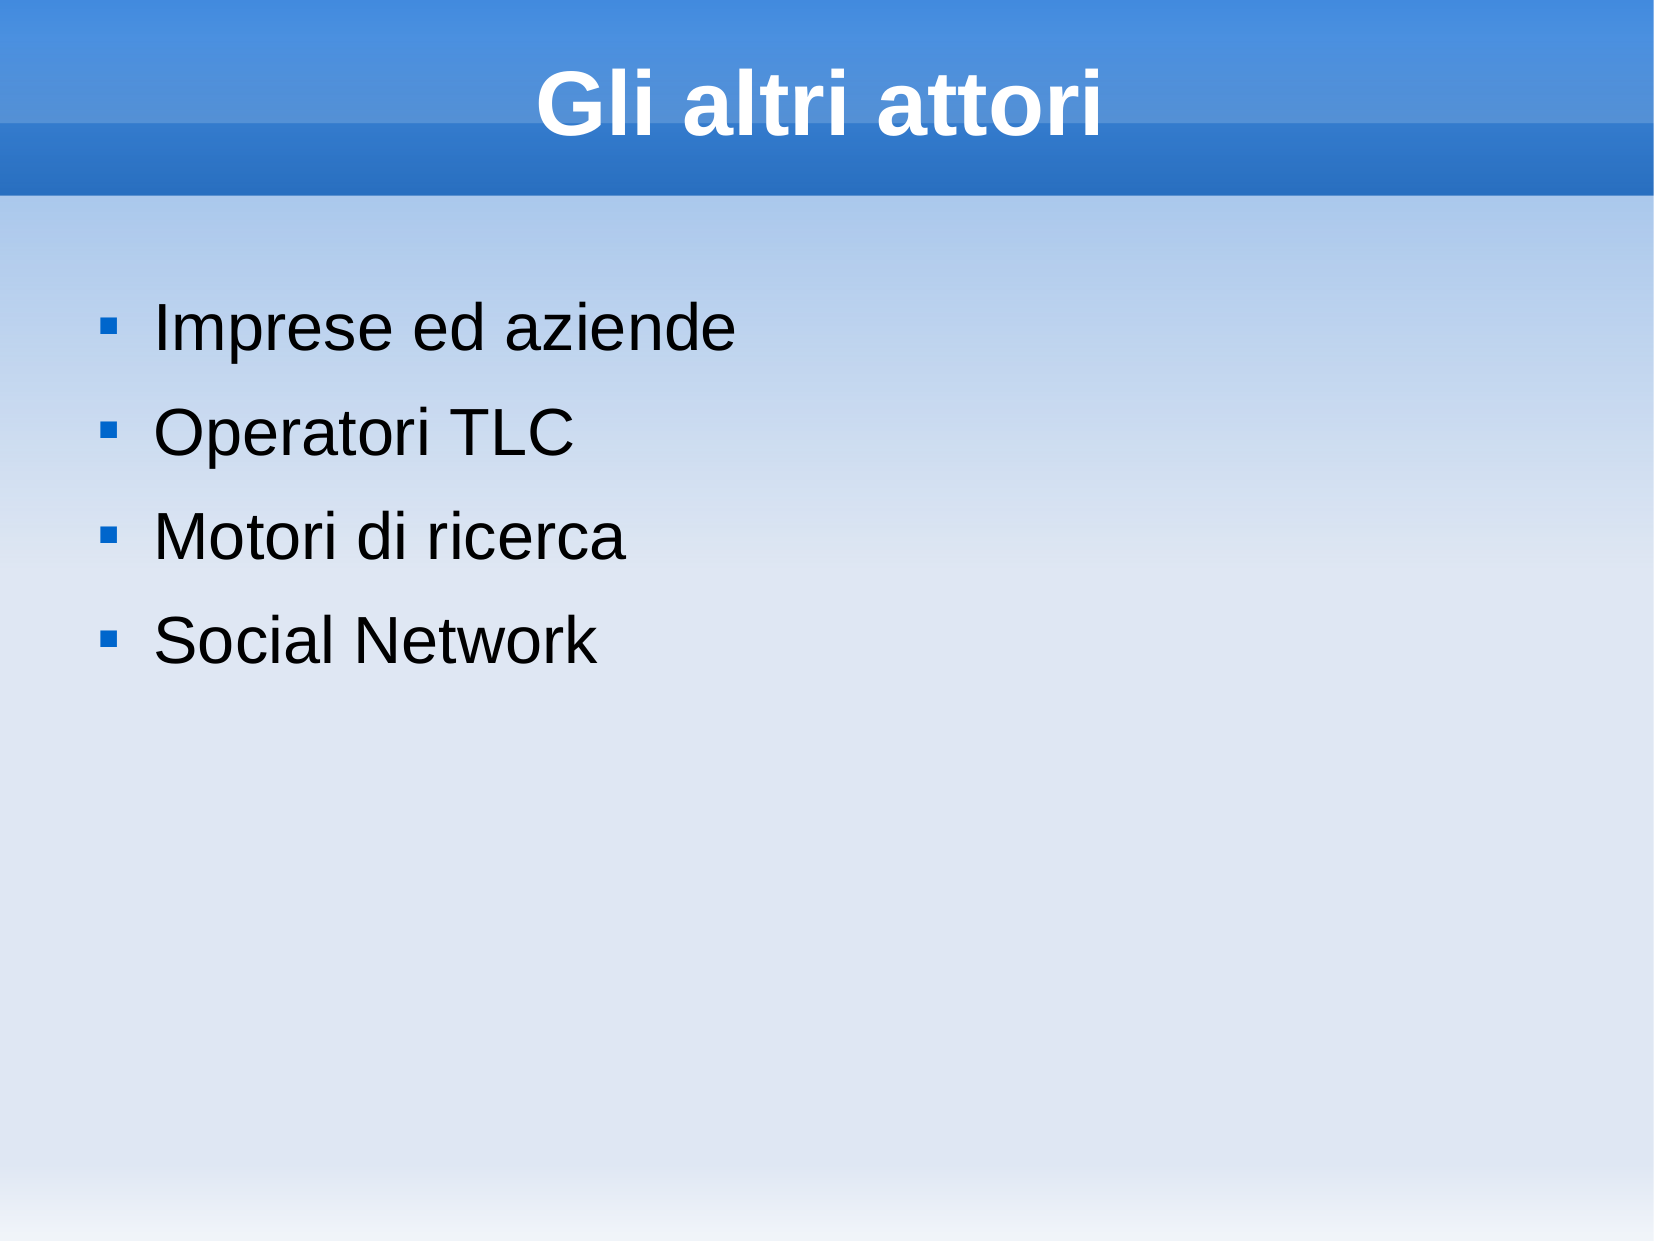

# Gli altri attori
Imprese ed aziende
Operatori TLC
Motori di ricerca
Social Network